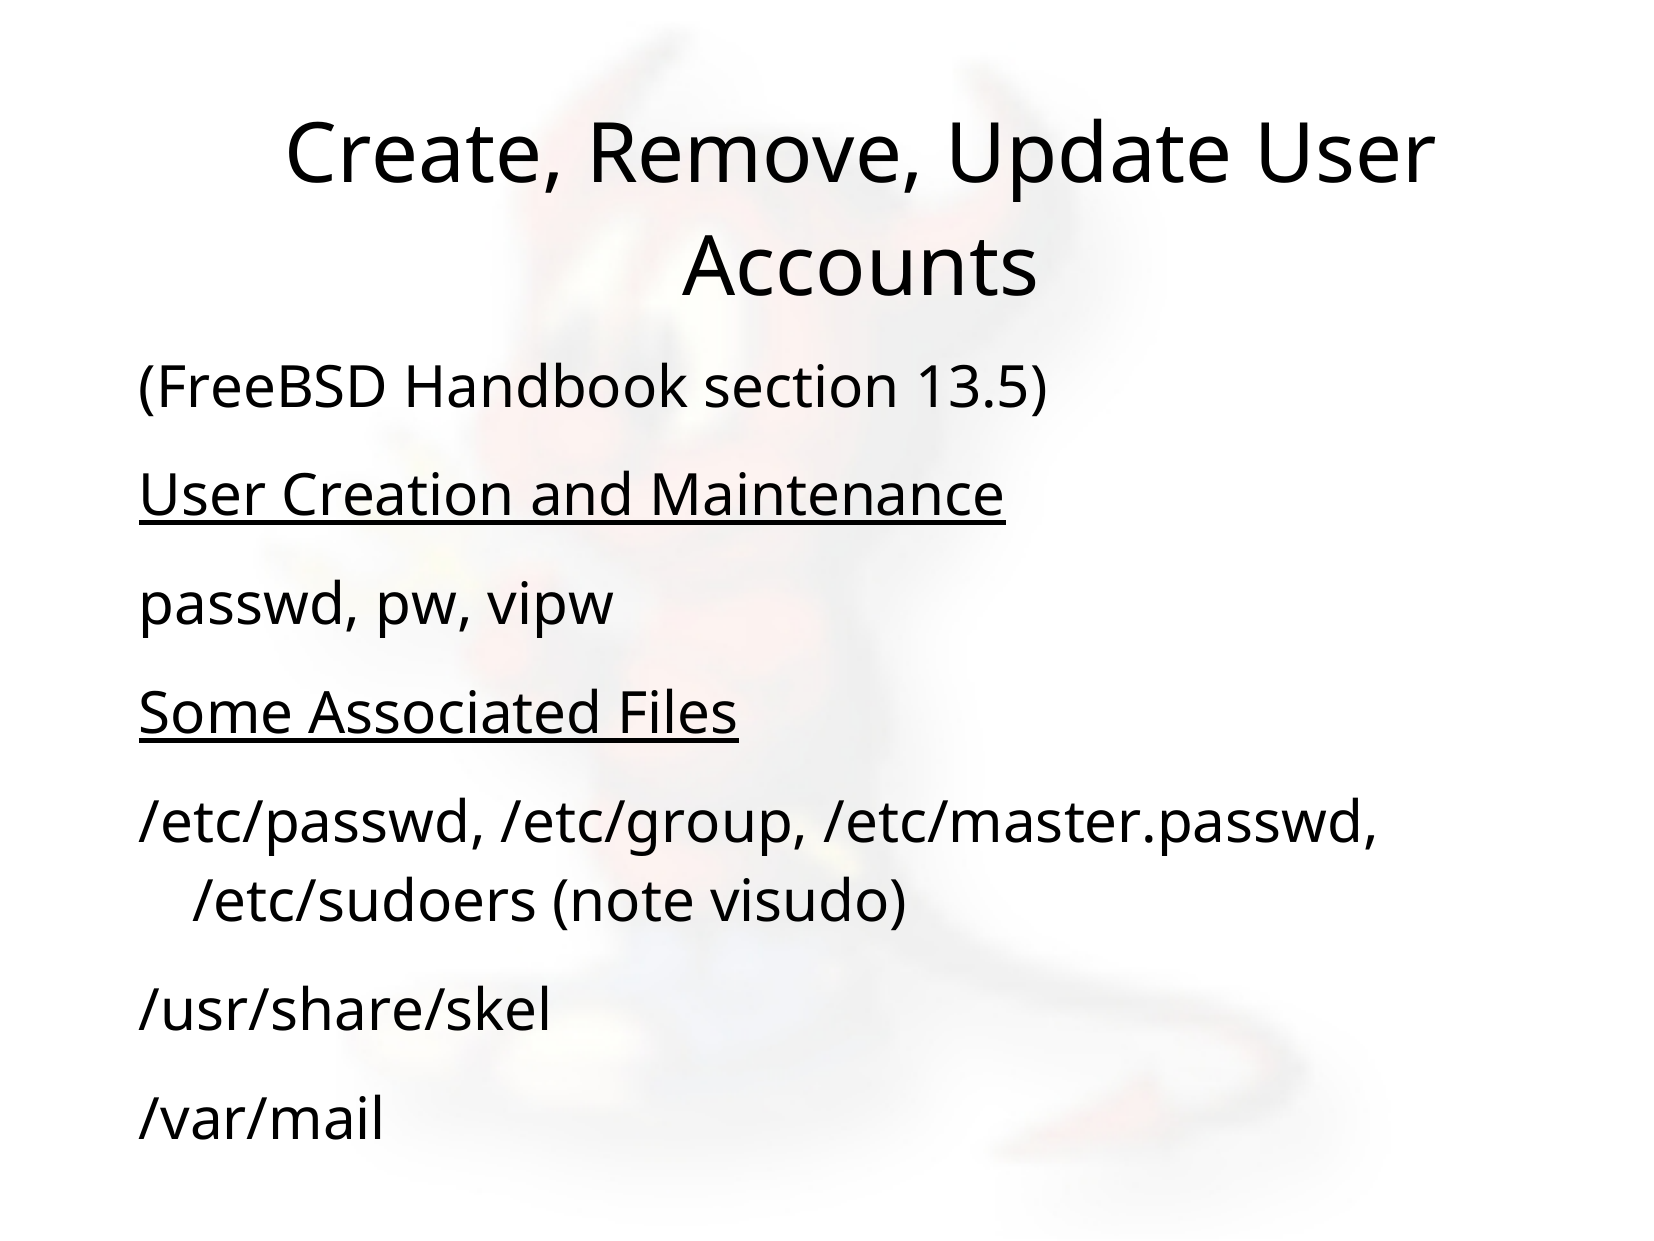

# Create, Remove, Update User Accounts
(FreeBSD Handbook section 13.5)
User Creation and Maintenance
passwd, pw, vipw
Some Associated Files
/etc/passwd, /etc/group, /etc/master.passwd,
/etc/sudoers (note visudo)
/usr/share/skel
/var/mail